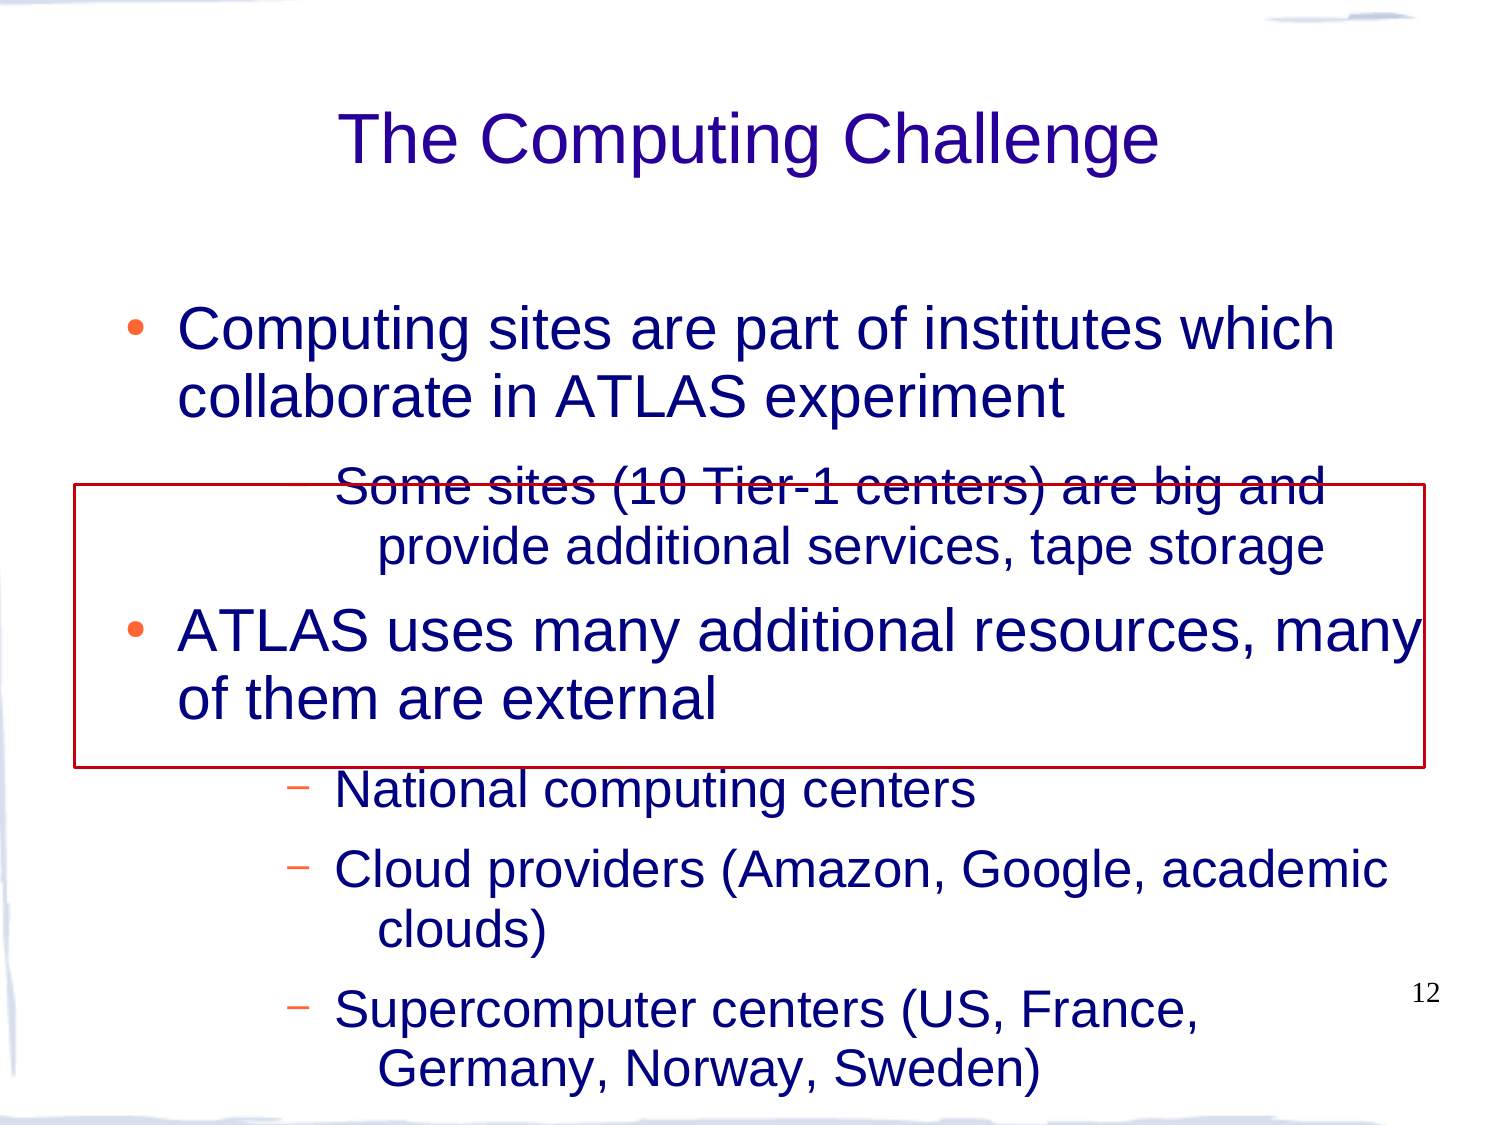

# The Computing Challenge
Computing sites are part of institutes which collaborate in ATLAS experiment
Some sites (10 Tier-1 centers) are big and provide additional services, tape storage
ATLAS uses many additional resources, many of them are external
National computing centers
Cloud providers (Amazon, Google, academic clouds)
Supercomputer centers (US, France, Germany, Norway, Sweden)
Opportunistic resources enabled the big success in 2012 – the Higgs discovery
12